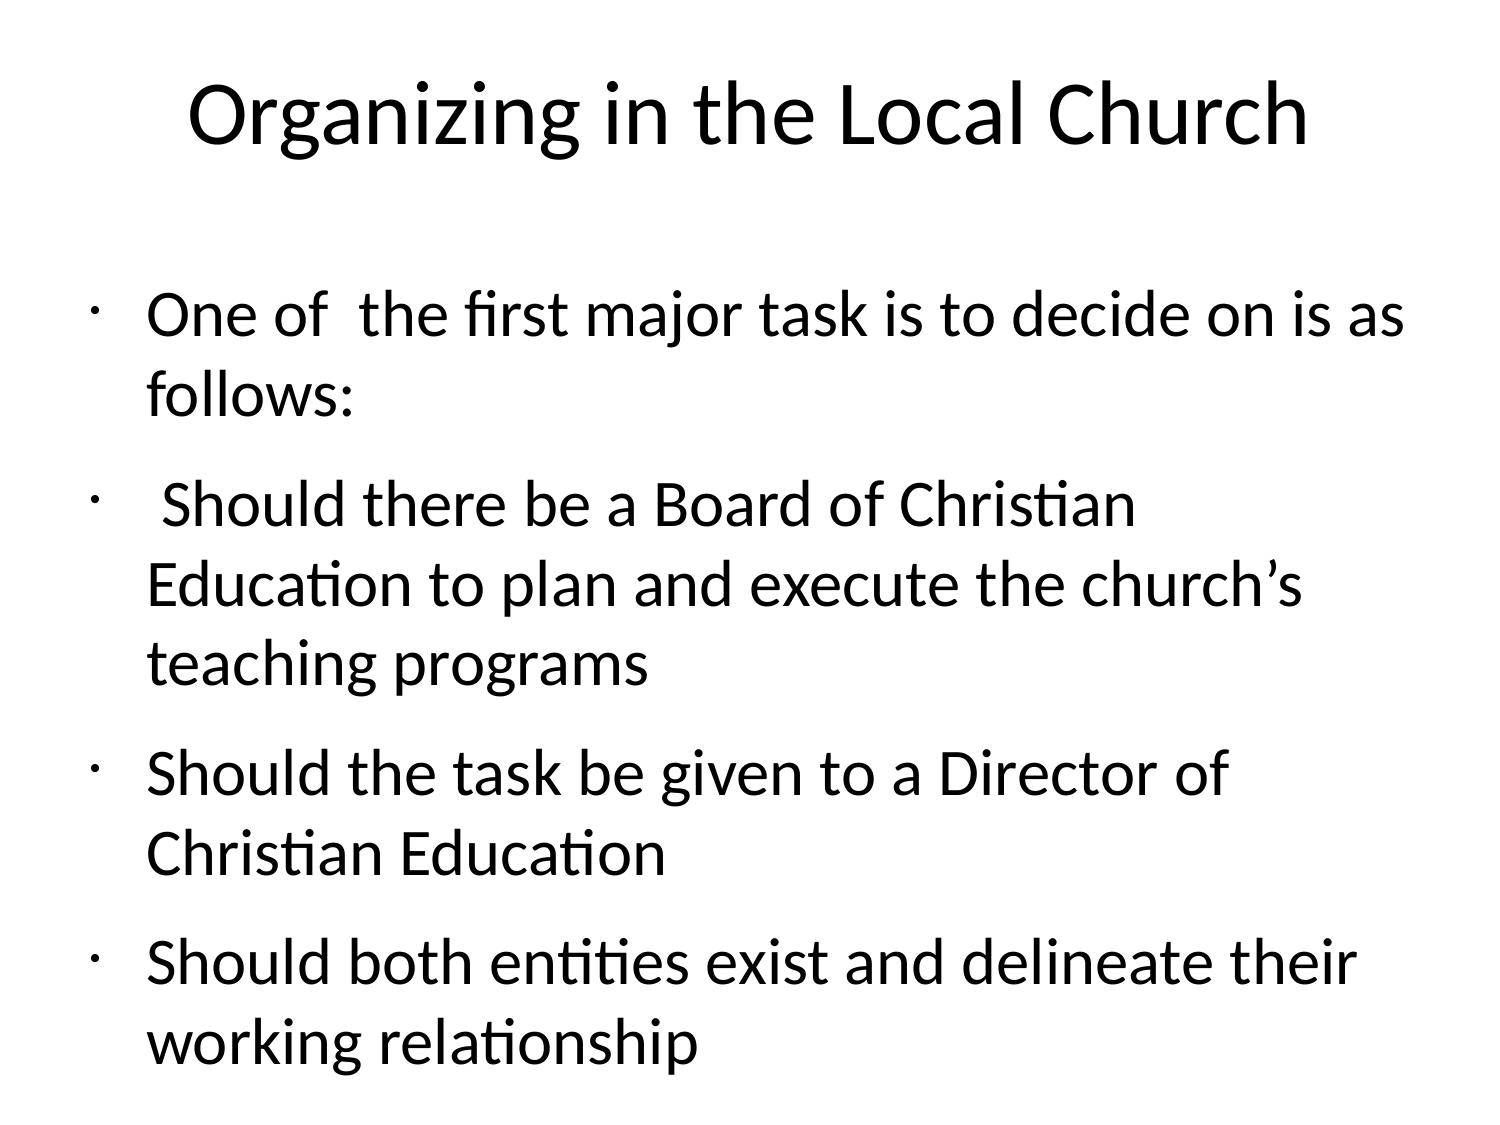

# Organizing in the Local Church
One of the first major task is to decide on is as follows:
 Should there be a Board of Christian Education to plan and execute the church’s teaching programs
Should the task be given to a Director of Christian Education
Should both entities exist and delineate their working relationship
 There are advantages and dis-advantages in all three approaches
The approach which leads to more efficient planning and execution of the program of the church should be chosen